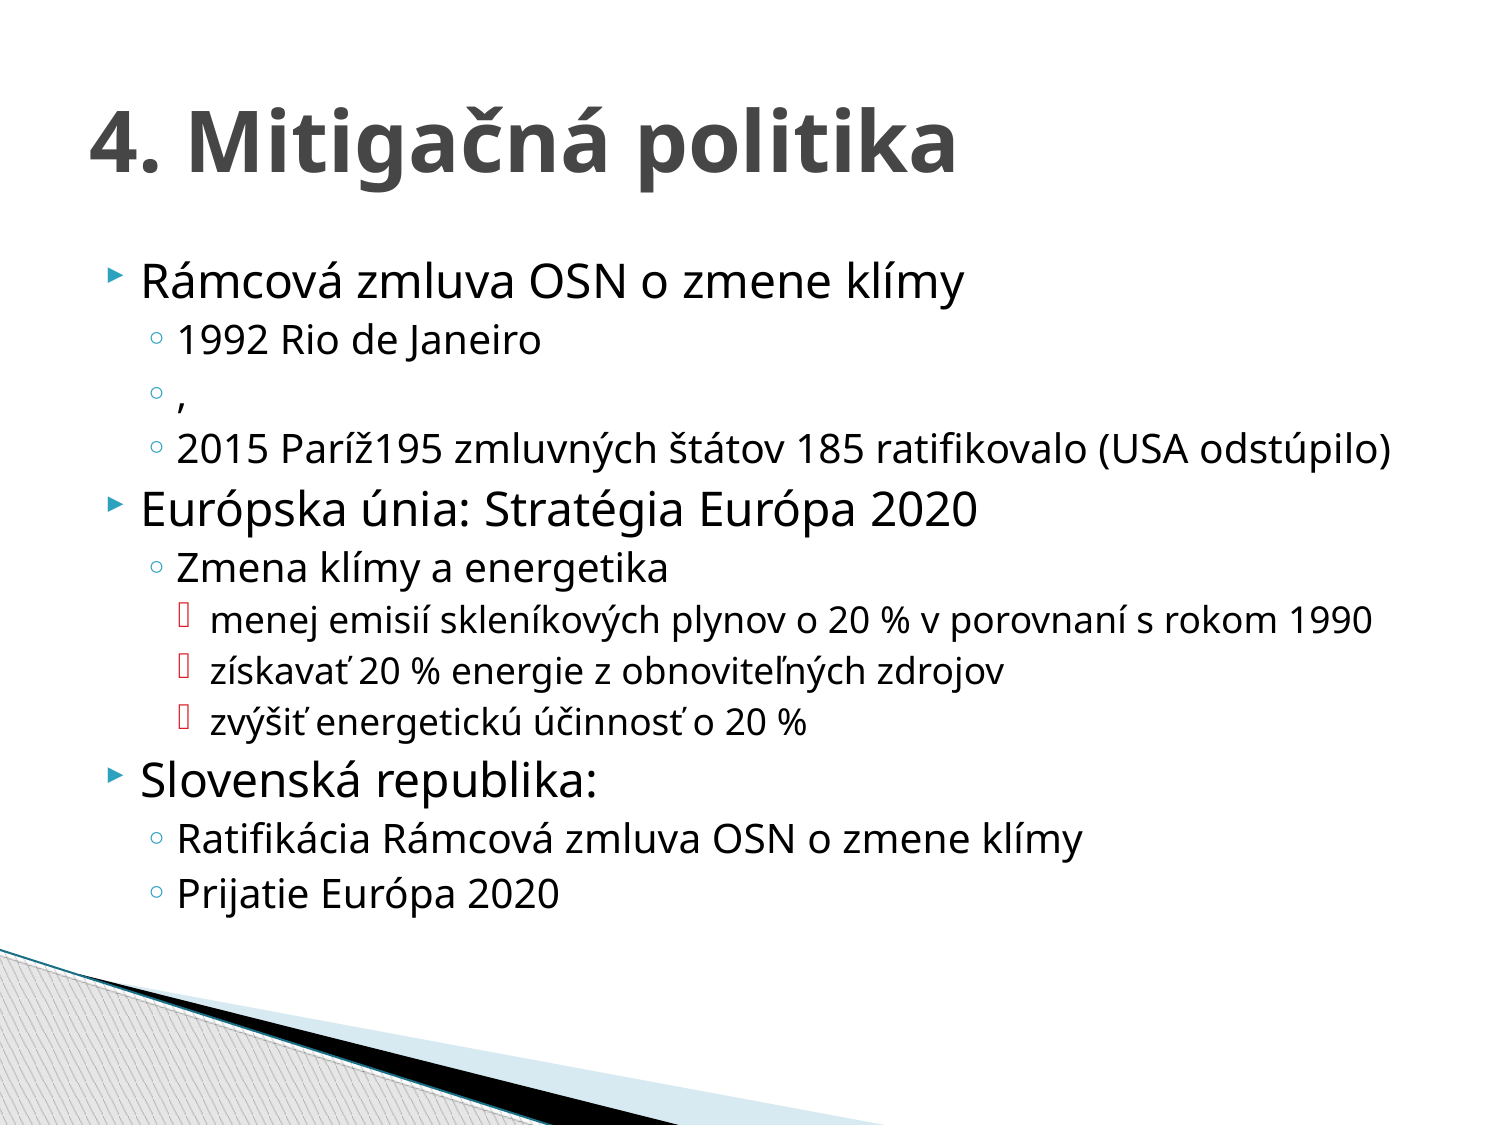

4. Mitigačná politika
# Rámcová zmluva OSN o zmene klímy
1992 Rio de Janeiro
,
2015 Paríž195 zmluvných štátov 185 ratifikovalo (USA odstúpilo)
Európska únia: Stratégia Európa 2020
Zmena klímy a energetika
menej emisií skleníkových plynov o 20 % v porovnaní s rokom 1990
získavať 20 % energie z obnoviteľných zdrojov
zvýšiť energetickú účinnosť o 20 %
Slovenská republika:
Ratifikácia Rámcová zmluva OSN o zmene klímy
Prijatie Európa 2020